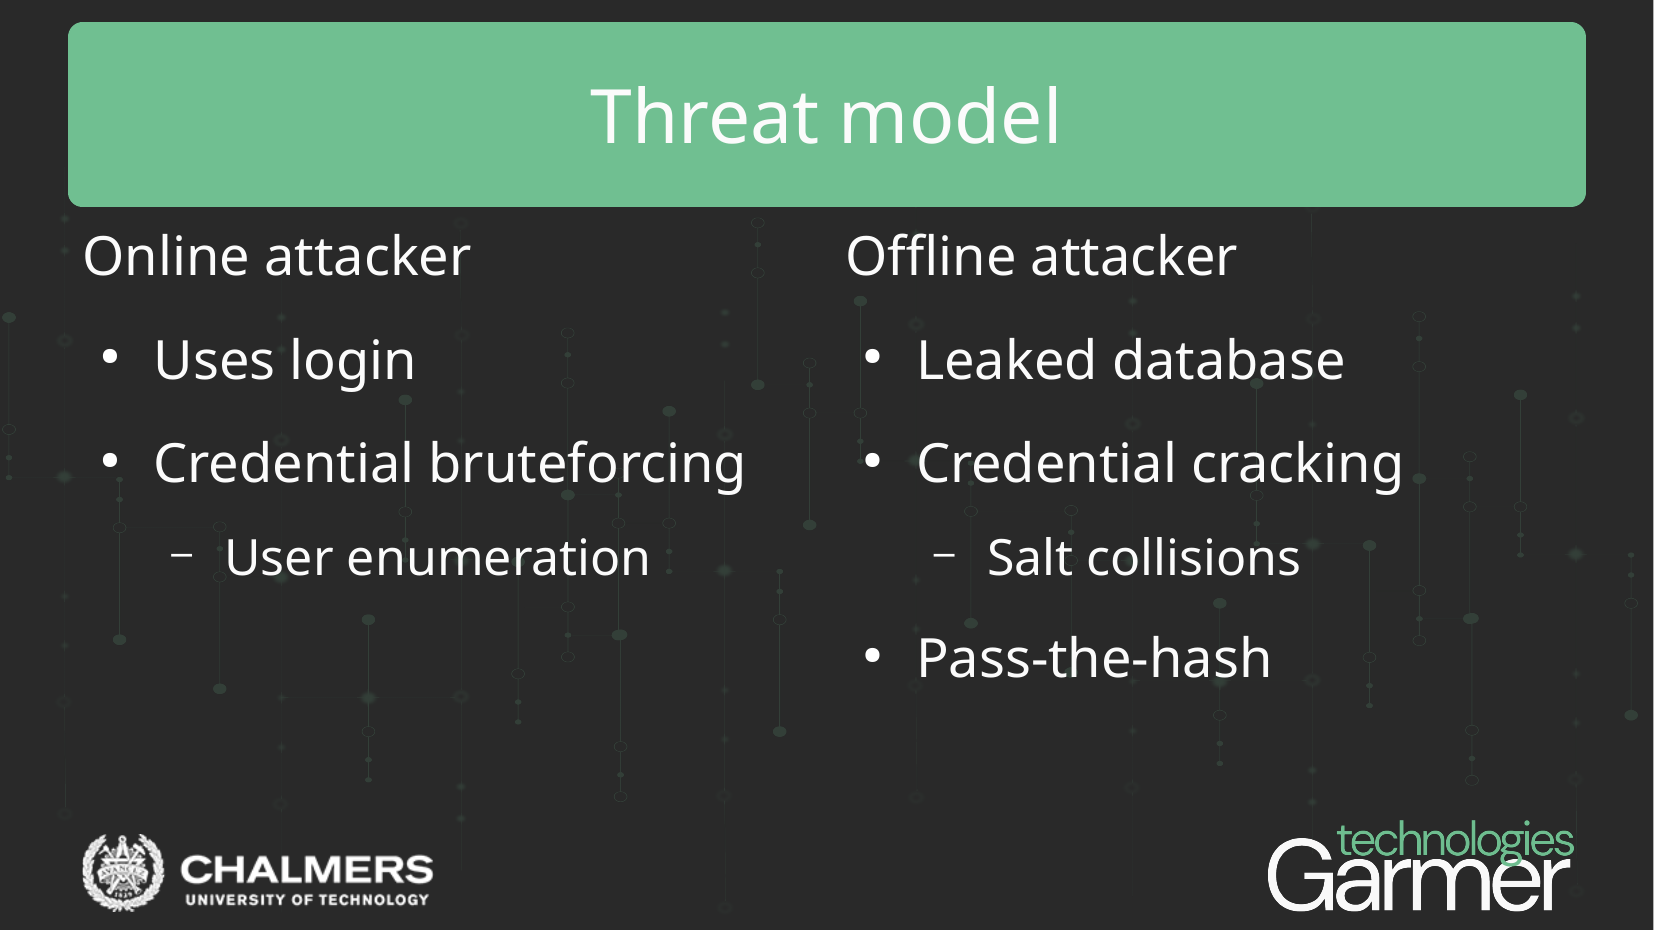

# Threat model
Online attacker
Uses login
Credential bruteforcing
User enumeration
Offline attacker
Leaked database
Credential cracking
Salt collisions
Pass-the-hash